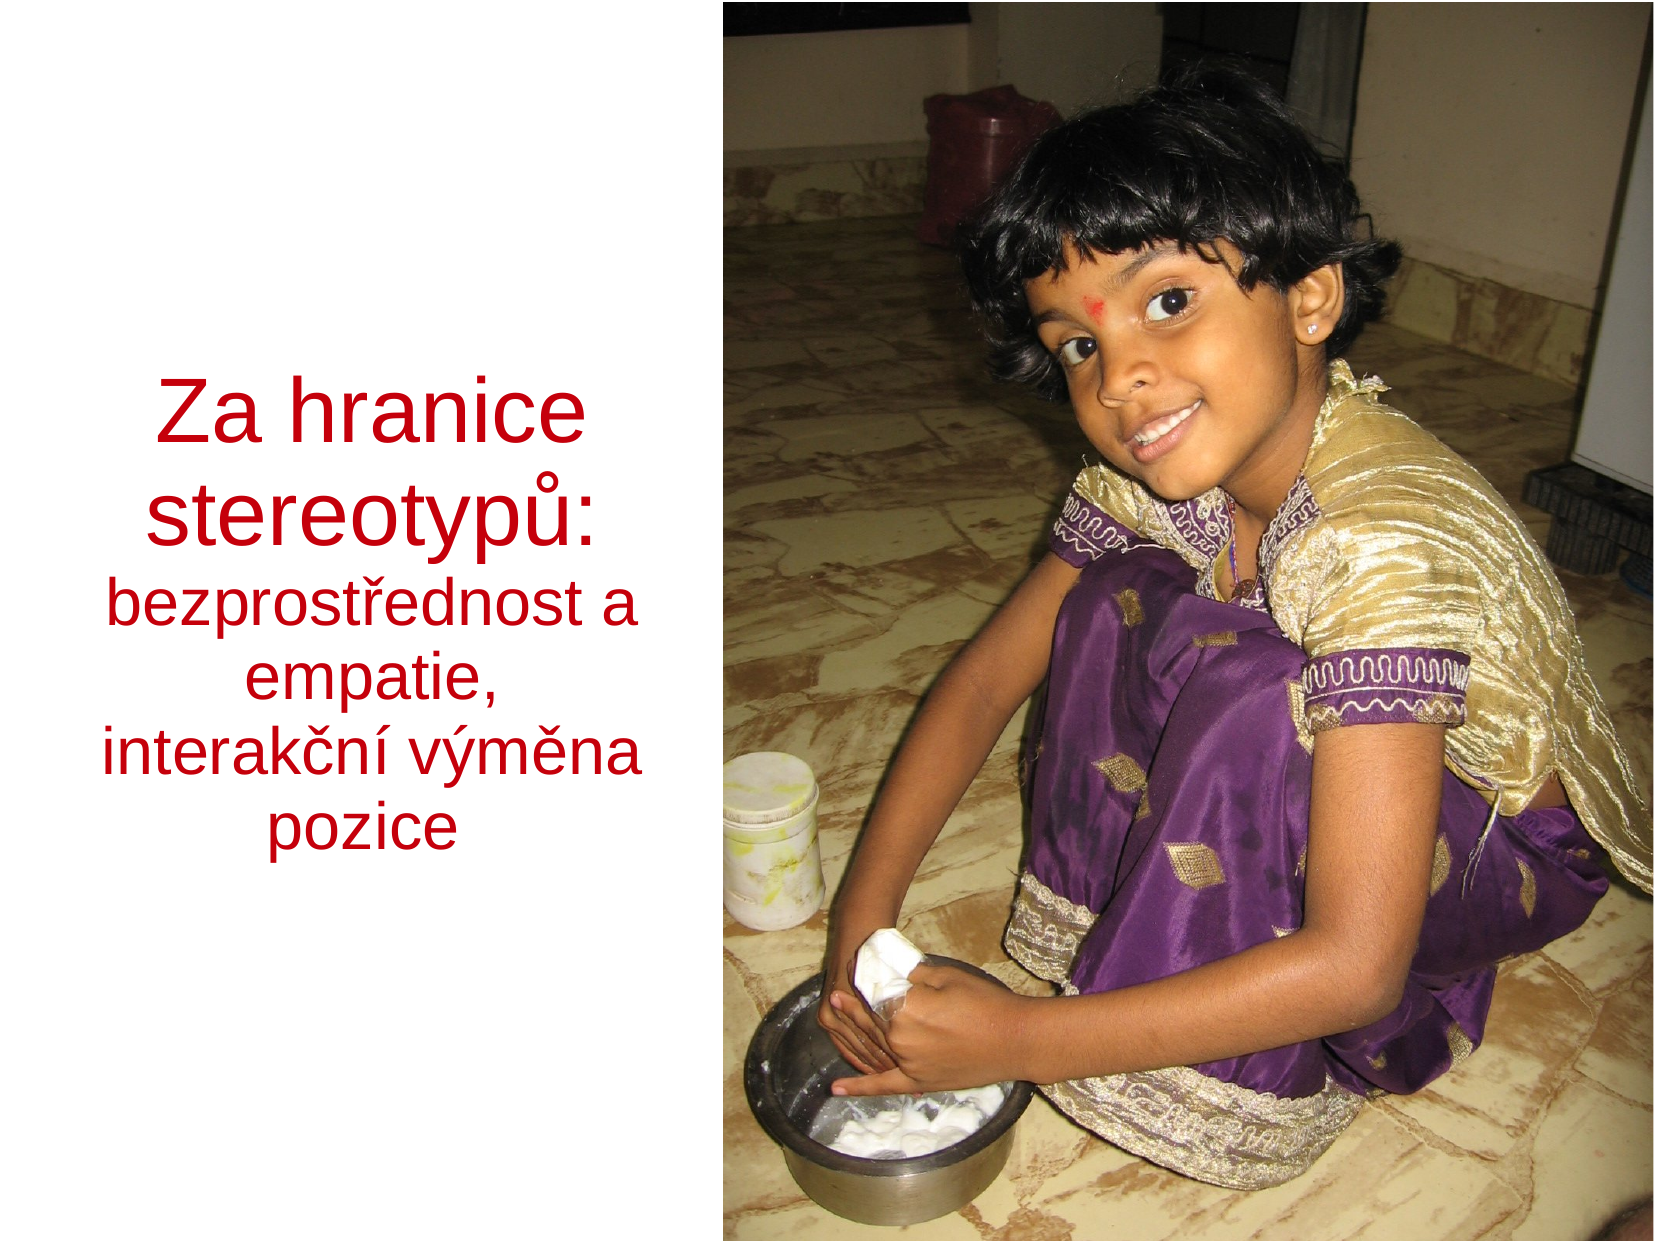

# Za hranice stereotypů: bezprostřednost a empatie, interakční výměna pozice